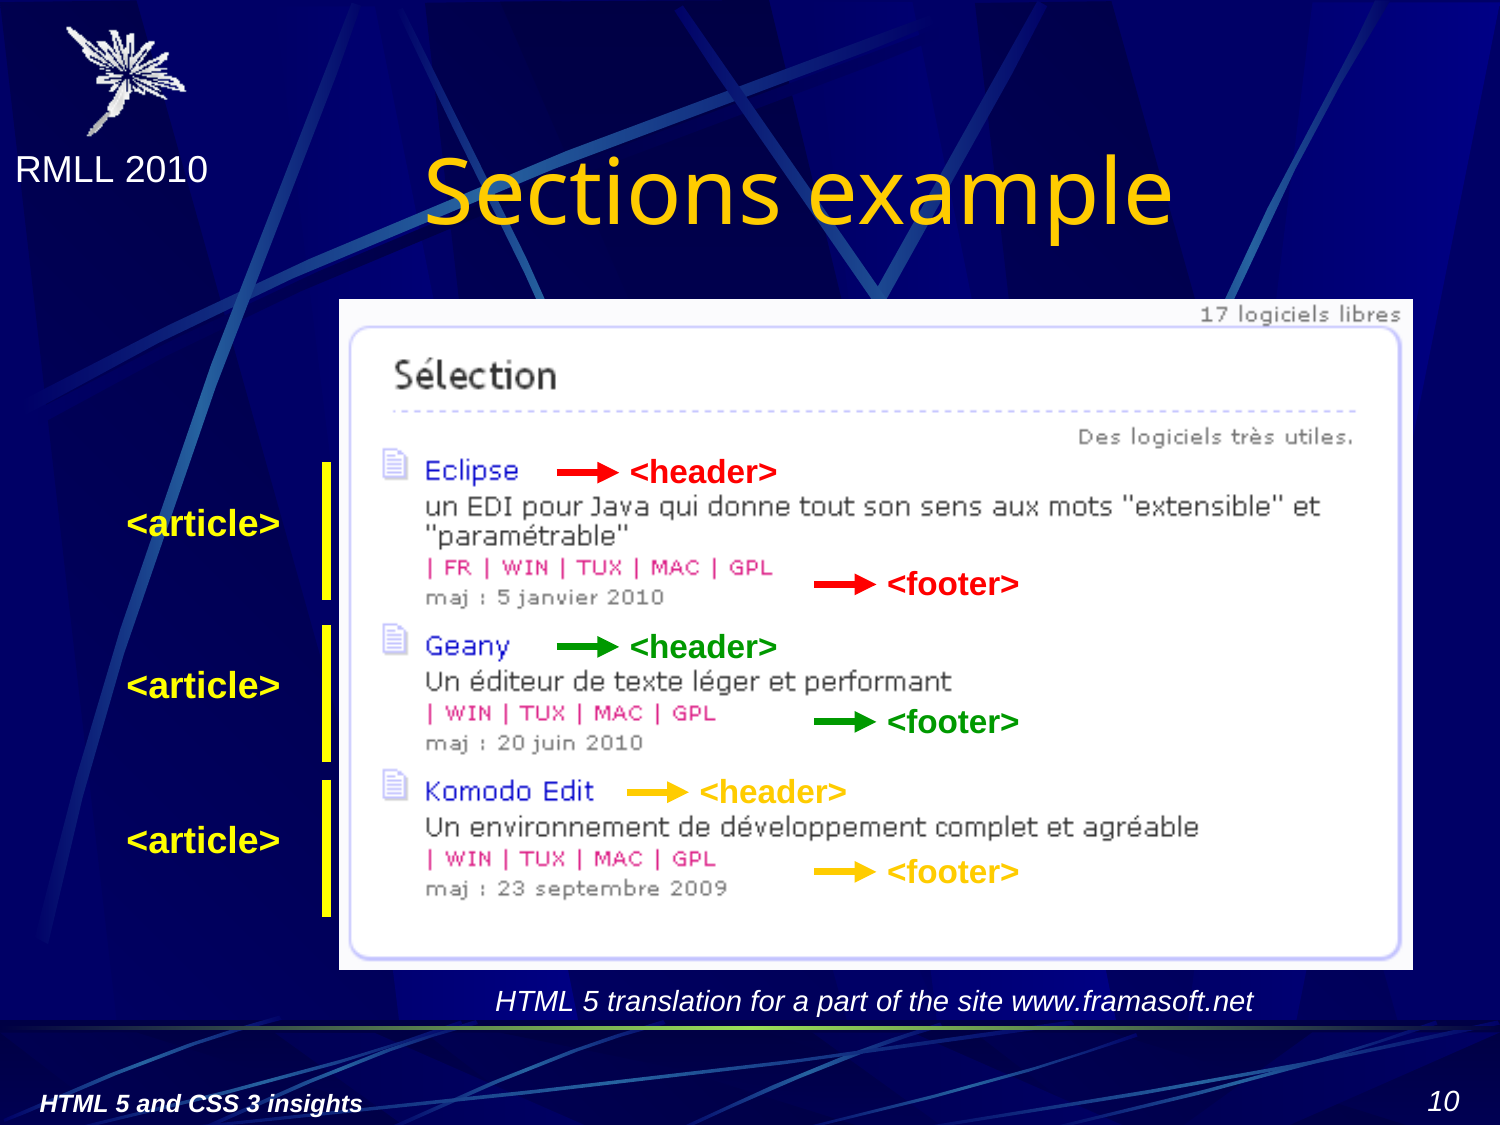

# Sections example
<header>
<article>
<article>
<header>
<header>
<article>
HTML 5 translation for a part of the site www.framasoft.net